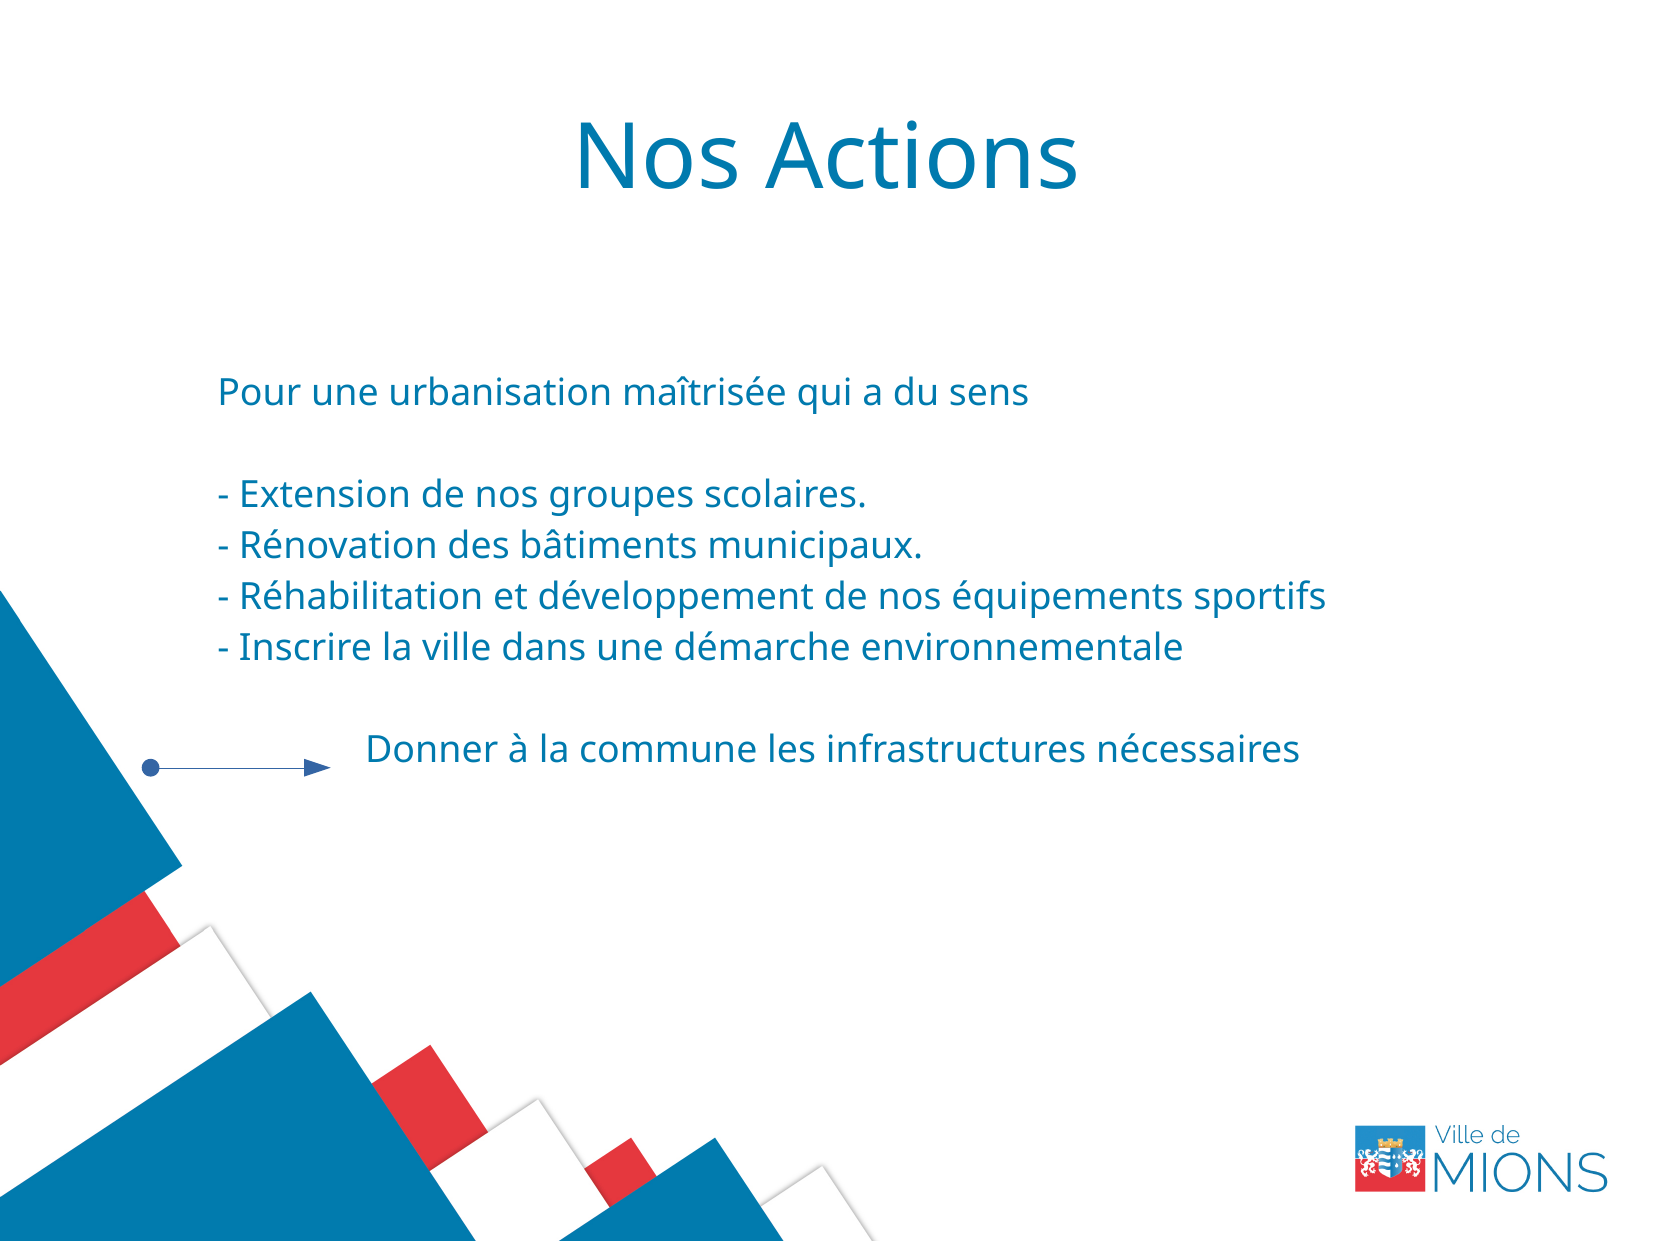

# Nos Actions
Pour une urbanisation maîtrisée qui a du sens
- Extension de nos groupes scolaires.
- Rénovation des bâtiments municipaux.
- Réhabilitation et développement de nos équipements sportifs
- Inscrire la ville dans une démarche environnementale
		Donner à la commune les infrastructures nécessaires